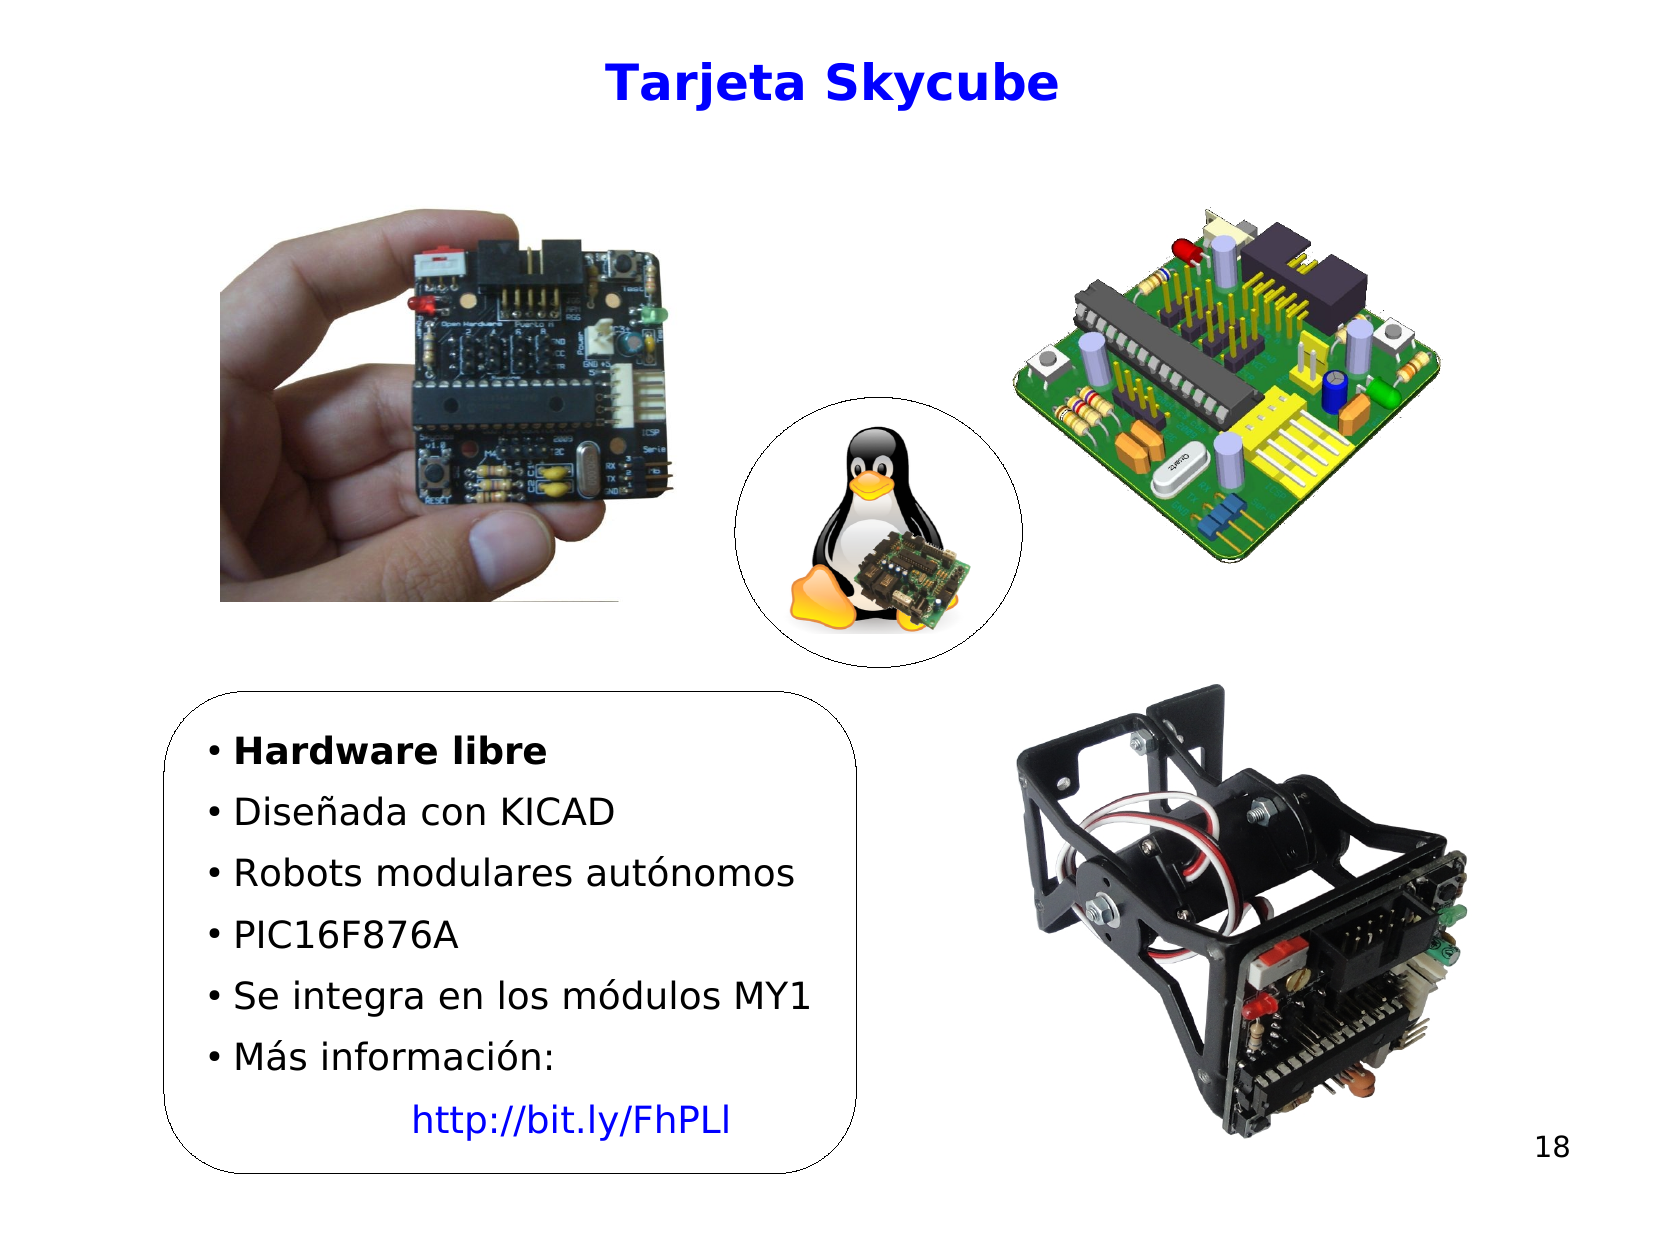

Tarjeta Skycube
 Hardware libre
 Diseñada con KICAD
 Robots modulares autónomos
 PIC16F876A
 Se integra en los módulos MY1
 Más información:
http://bit.ly/FhPLl
18